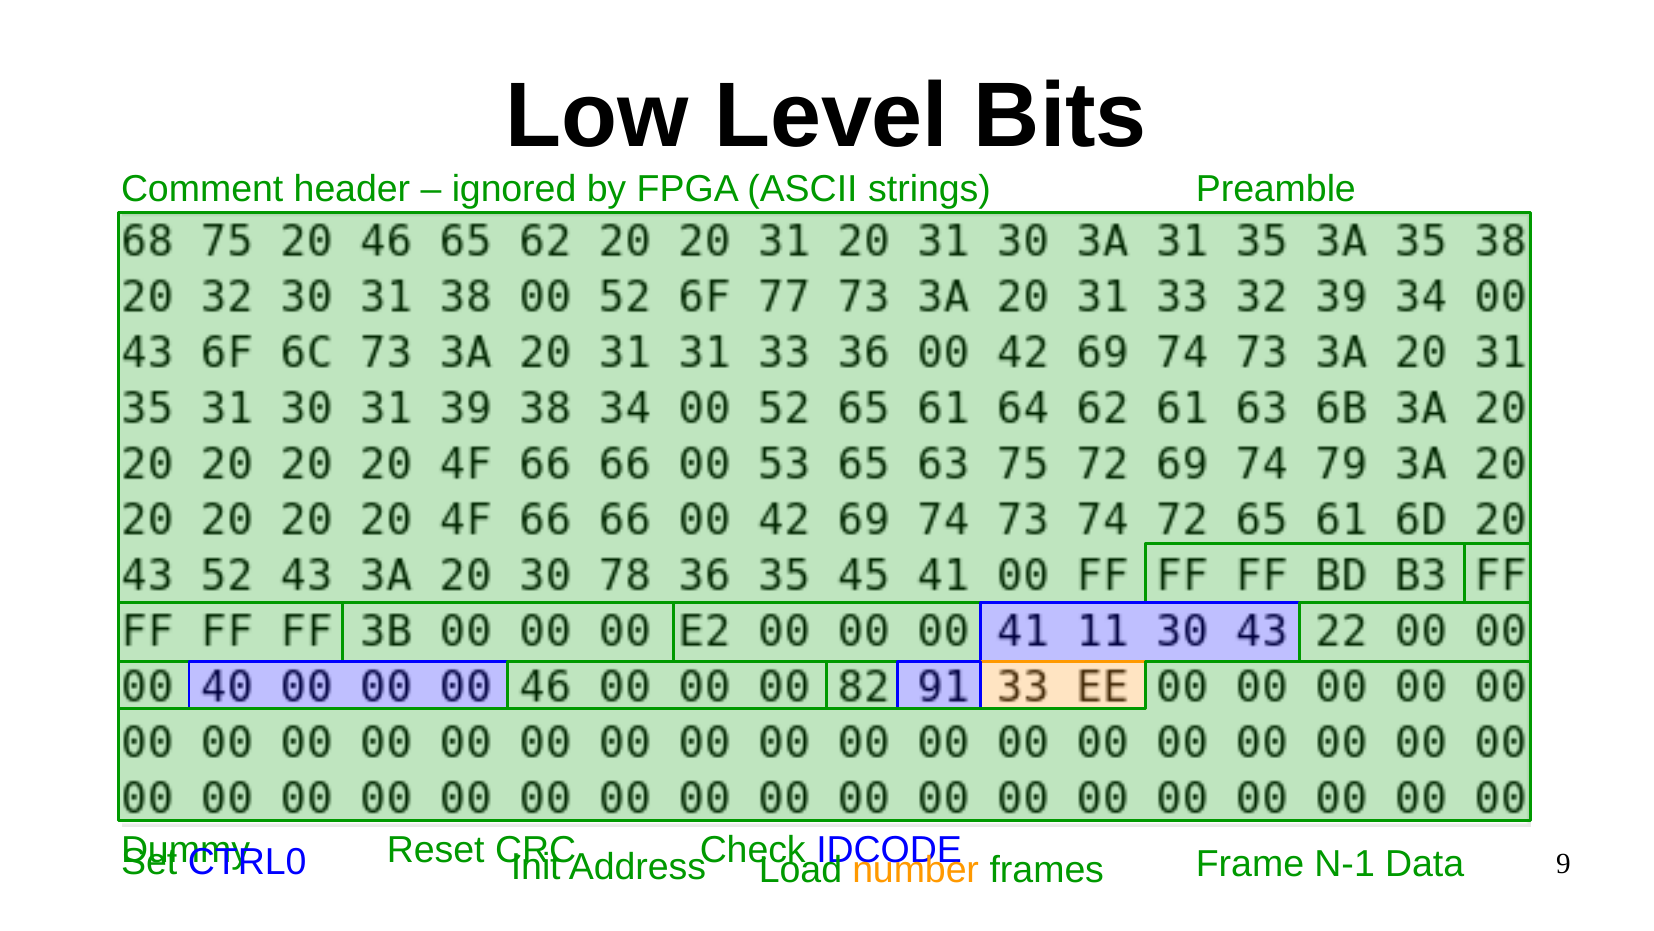

# Low Level Bits
Comment header – ignored by FPGA (ASCII strings)
Preamble
Reset CRC
Check IDCODE
Dummy
Set CTRL0
Frame N-1 Data
Init Address
Load number frames